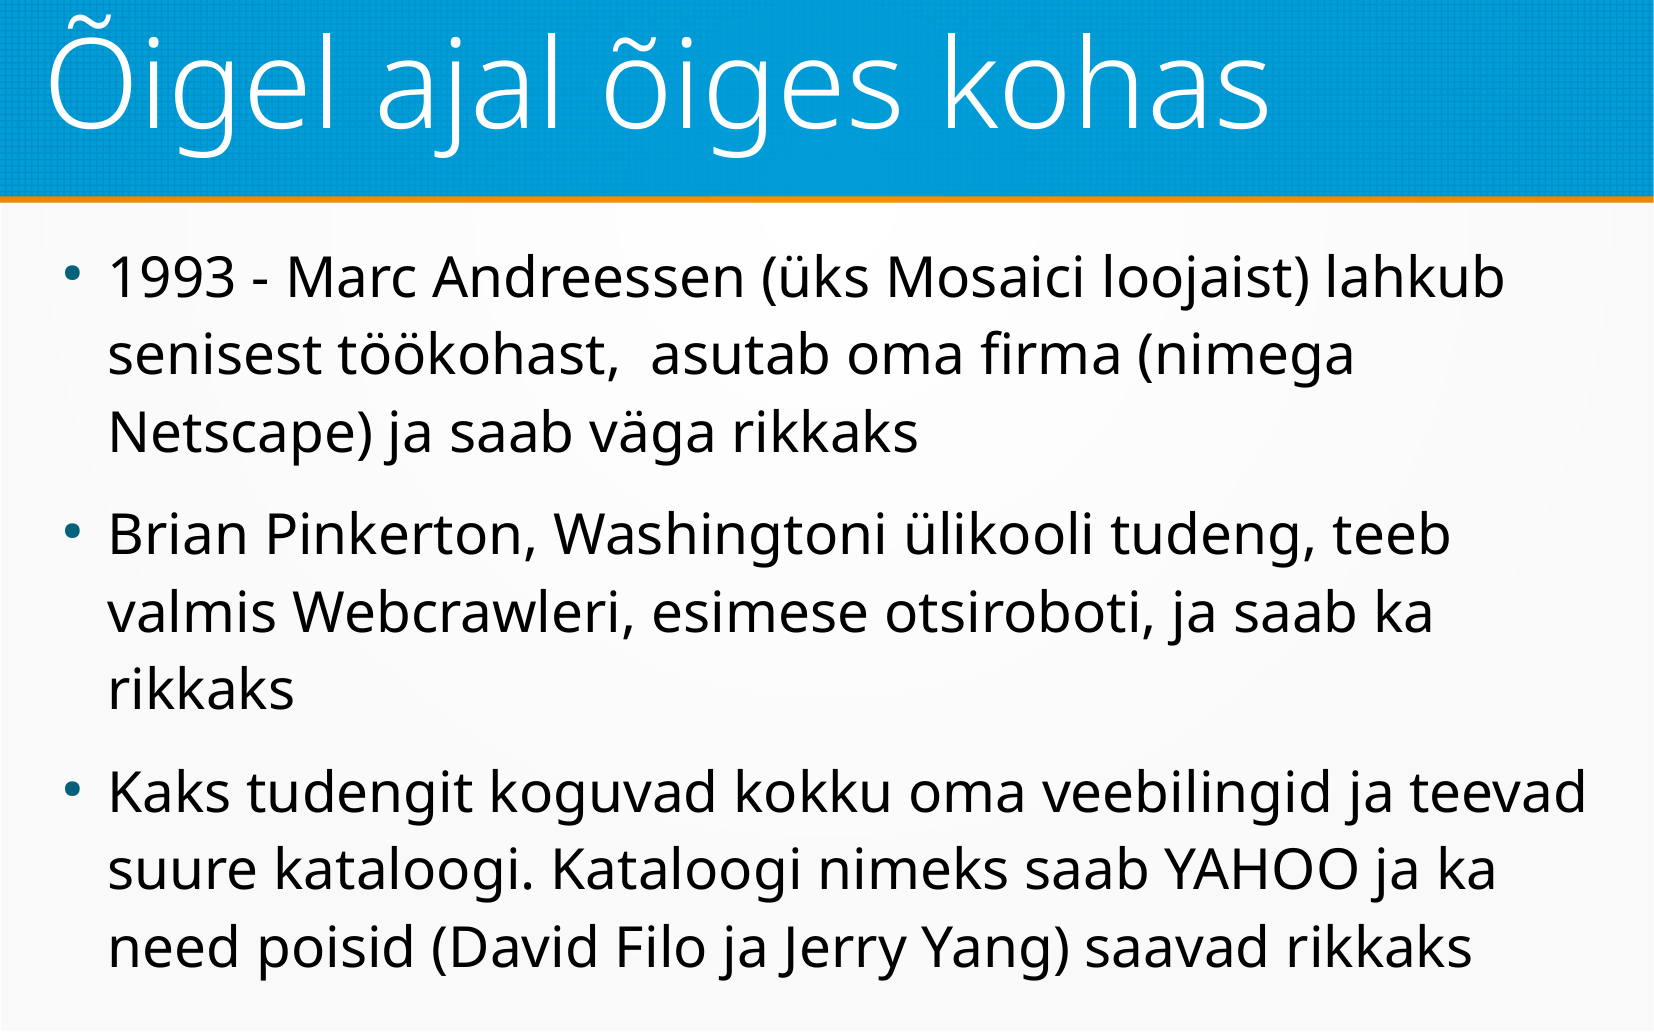

# Õigel ajal õiges kohas
1993 - Marc Andreessen (üks Mosaici loojaist) lahkub senisest töökohast, asutab oma firma (nimega Netscape) ja saab väga rikkaks
Brian Pinkerton, Washingtoni ülikooli tudeng, teeb valmis Webcrawleri, esimese otsiroboti, ja saab ka rikkaks
Kaks tudengit koguvad kokku oma veebilingid ja teevad suure kataloogi. Kataloogi nimeks saab YAHOO ja ka need poisid (David Filo ja Jerry Yang) saavad rikkaks